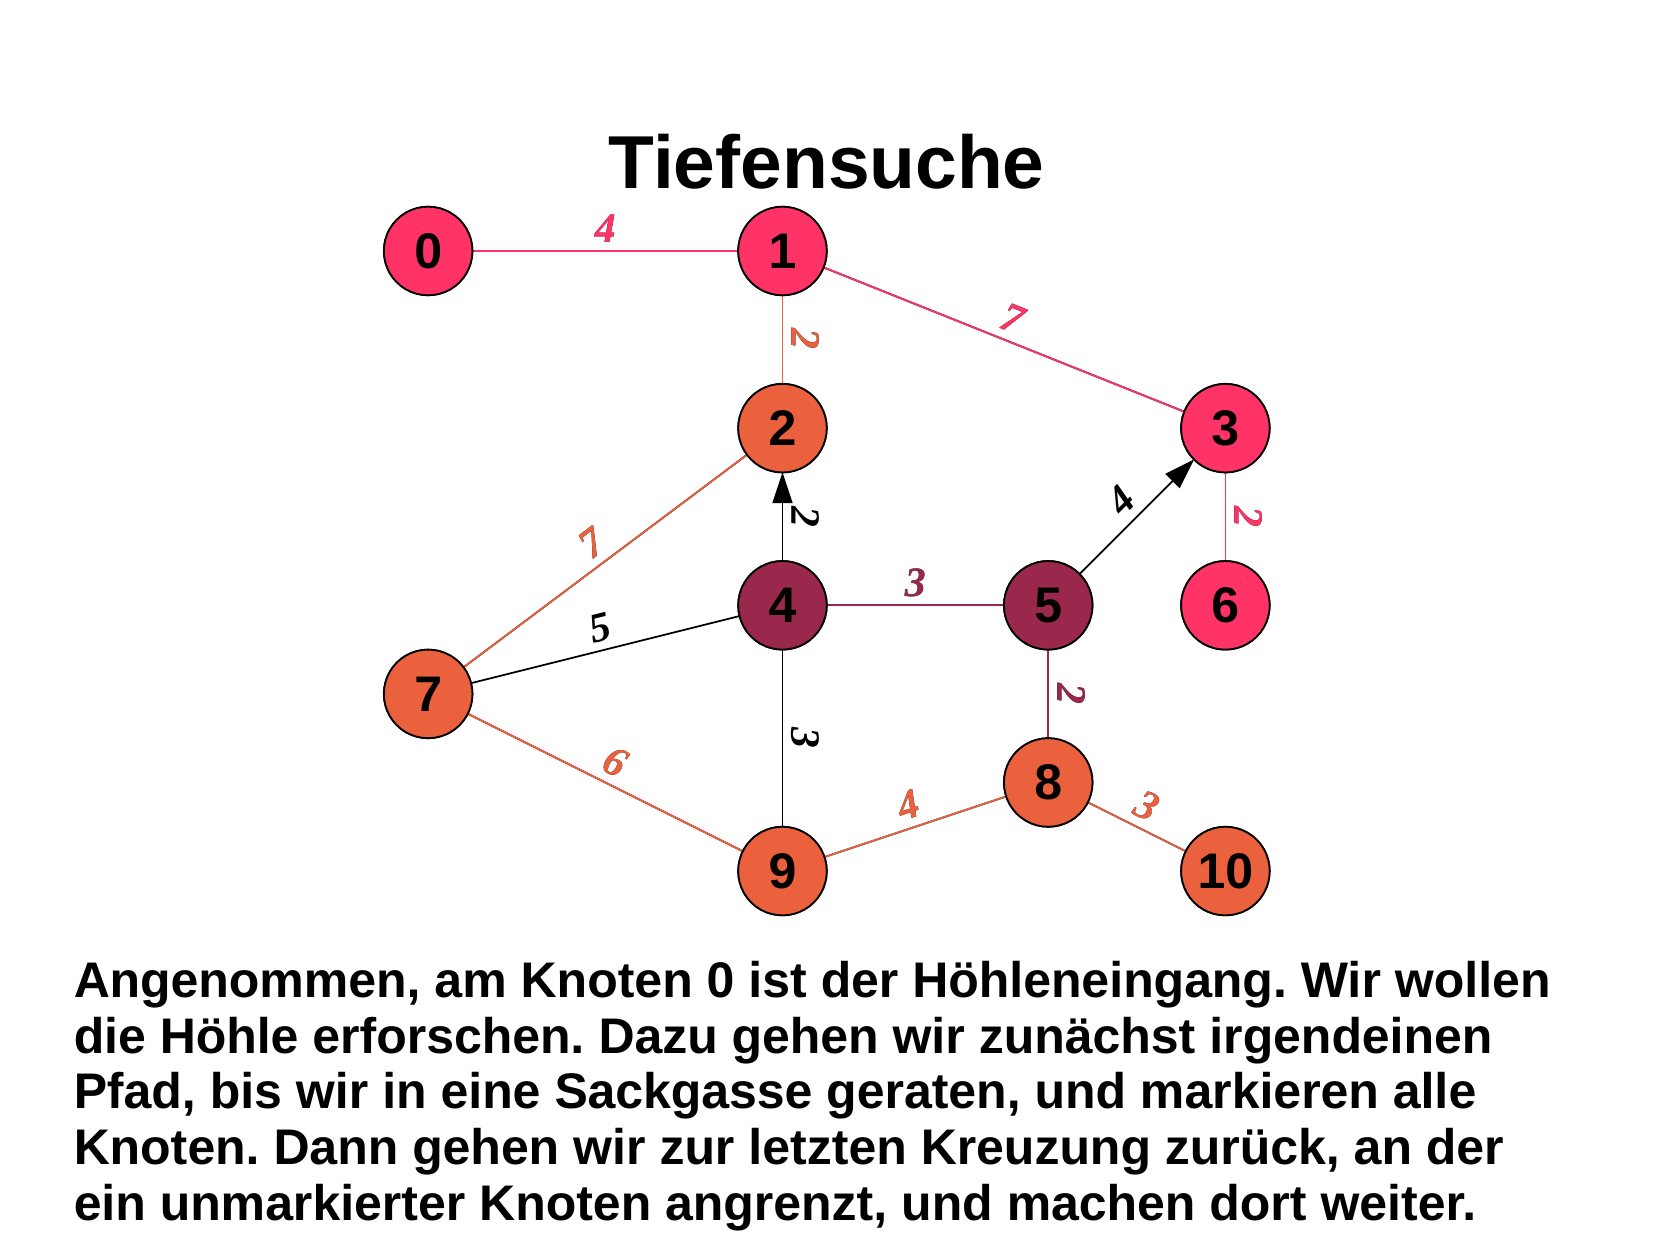

# Tiefensuche
0
0
1
1
4
4
2
2
7
7
2
2
3
3
7
7
2
2
4
2
4
4
5
5
6
6
5
3
3
3
2
2
7
7
6
6
8
8
4
4
3
3
9
9
10
10
Angenommen, am Knoten 0 ist der Höhleneingang. Wir wollen die Höhle erforschen. Dazu gehen wir zunächst irgendeinen Pfad, bis wir in eine Sackgasse geraten, und markieren alle Knoten. Dann gehen wir zur letzten Kreuzung zurück, an der ein unmarkierter Knoten angrenzt, und machen dort weiter.